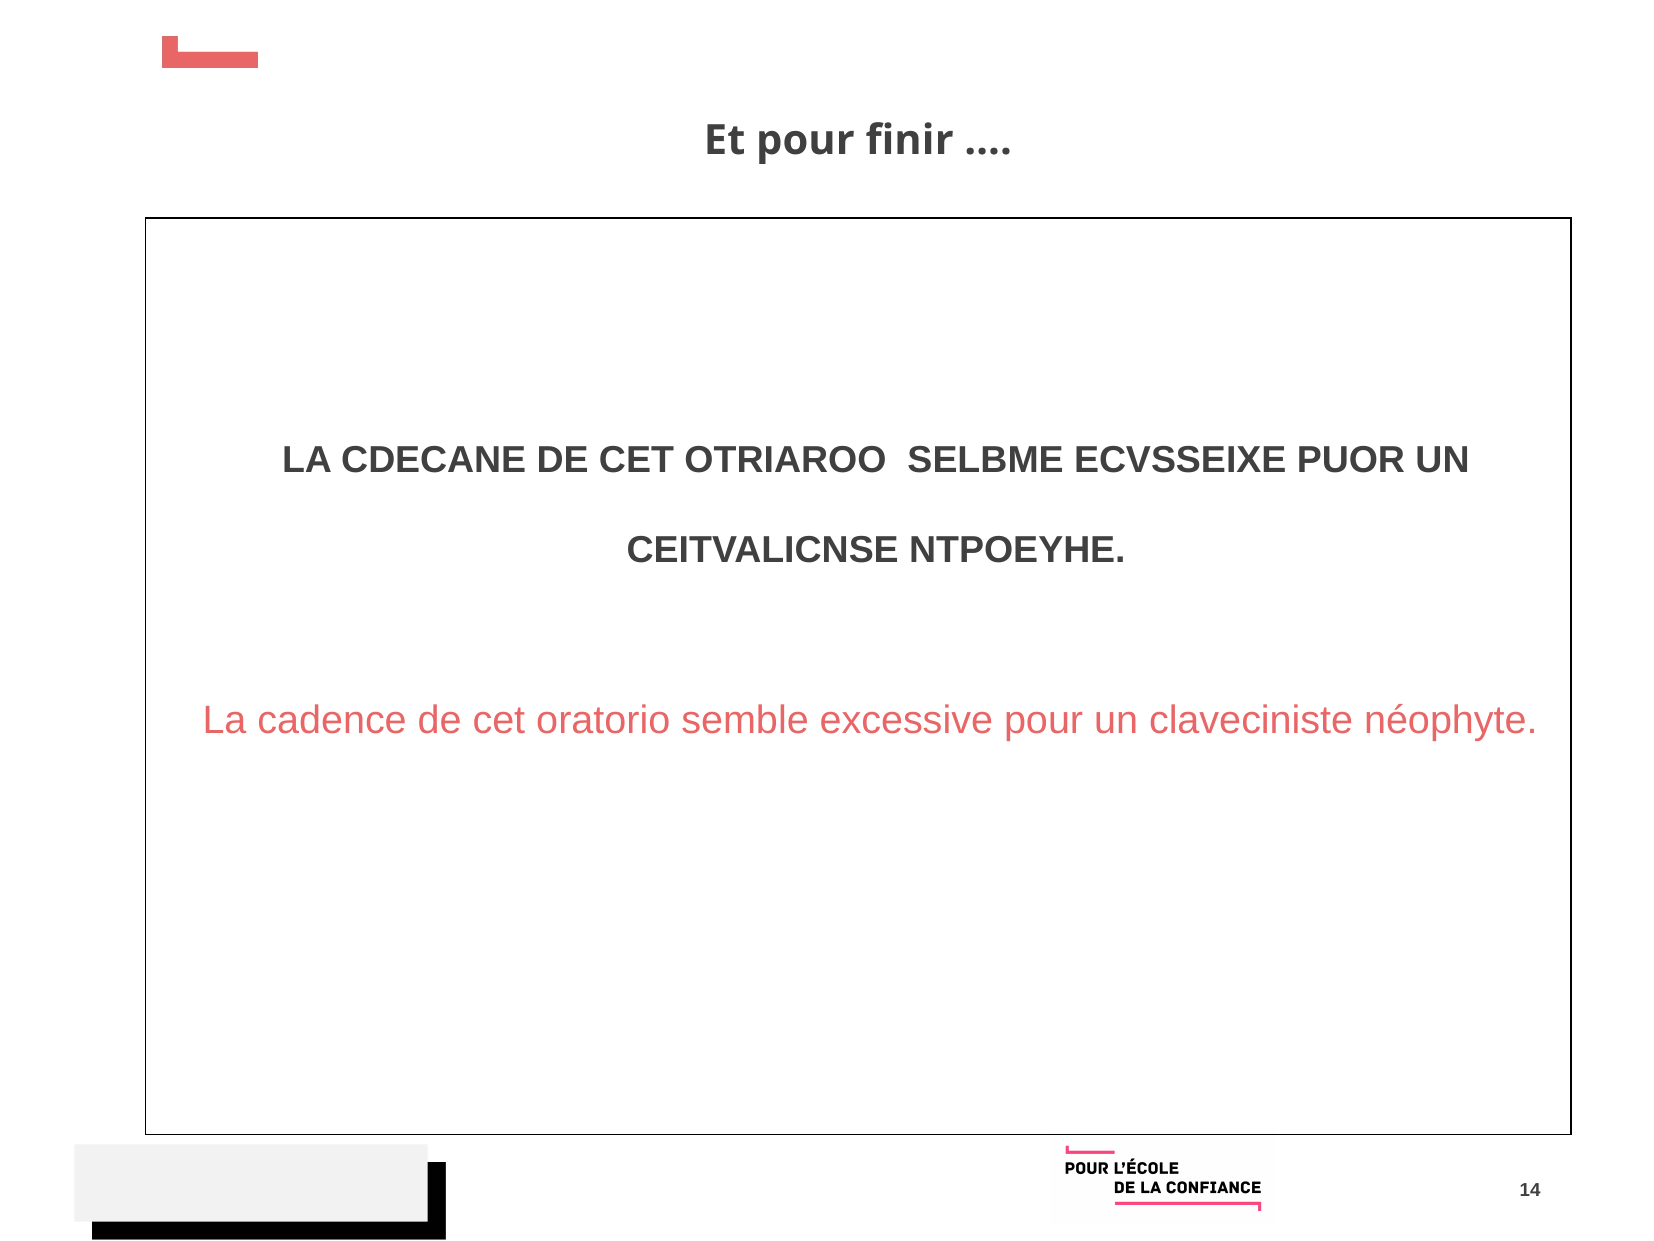

# Et pour finir ….
LA CDECANE DE CET OTRIAROO SELBME ECVSSEIXE PUOR UN
CEITVALICNSE NTPOEYHE.
La cadence de cet oratorio semble excessive pour un claveciniste néophyte.